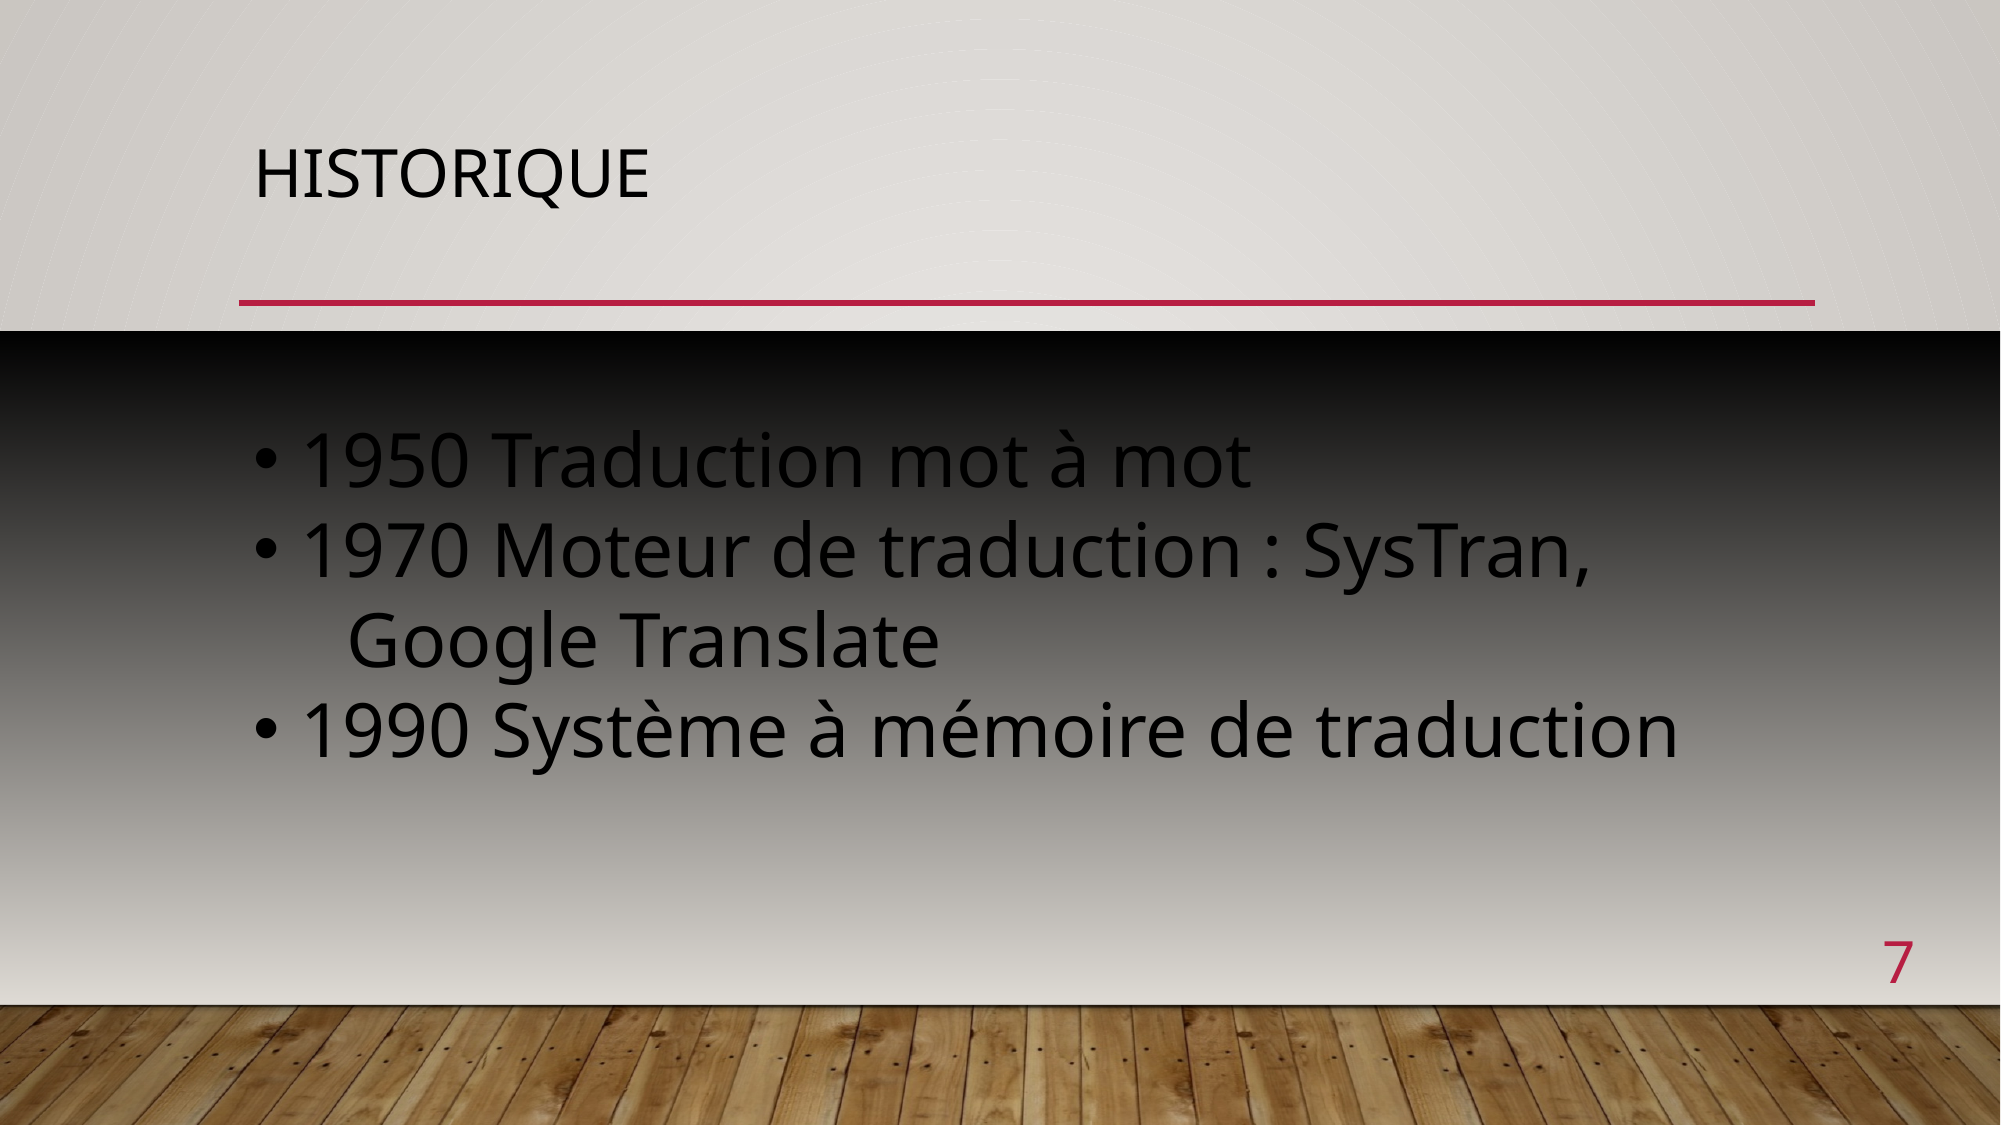

# historique
1950 Traduction mot à mot
1970 Moteur de traduction : SysTran, Google Translate
1990 Système à mémoire de traduction